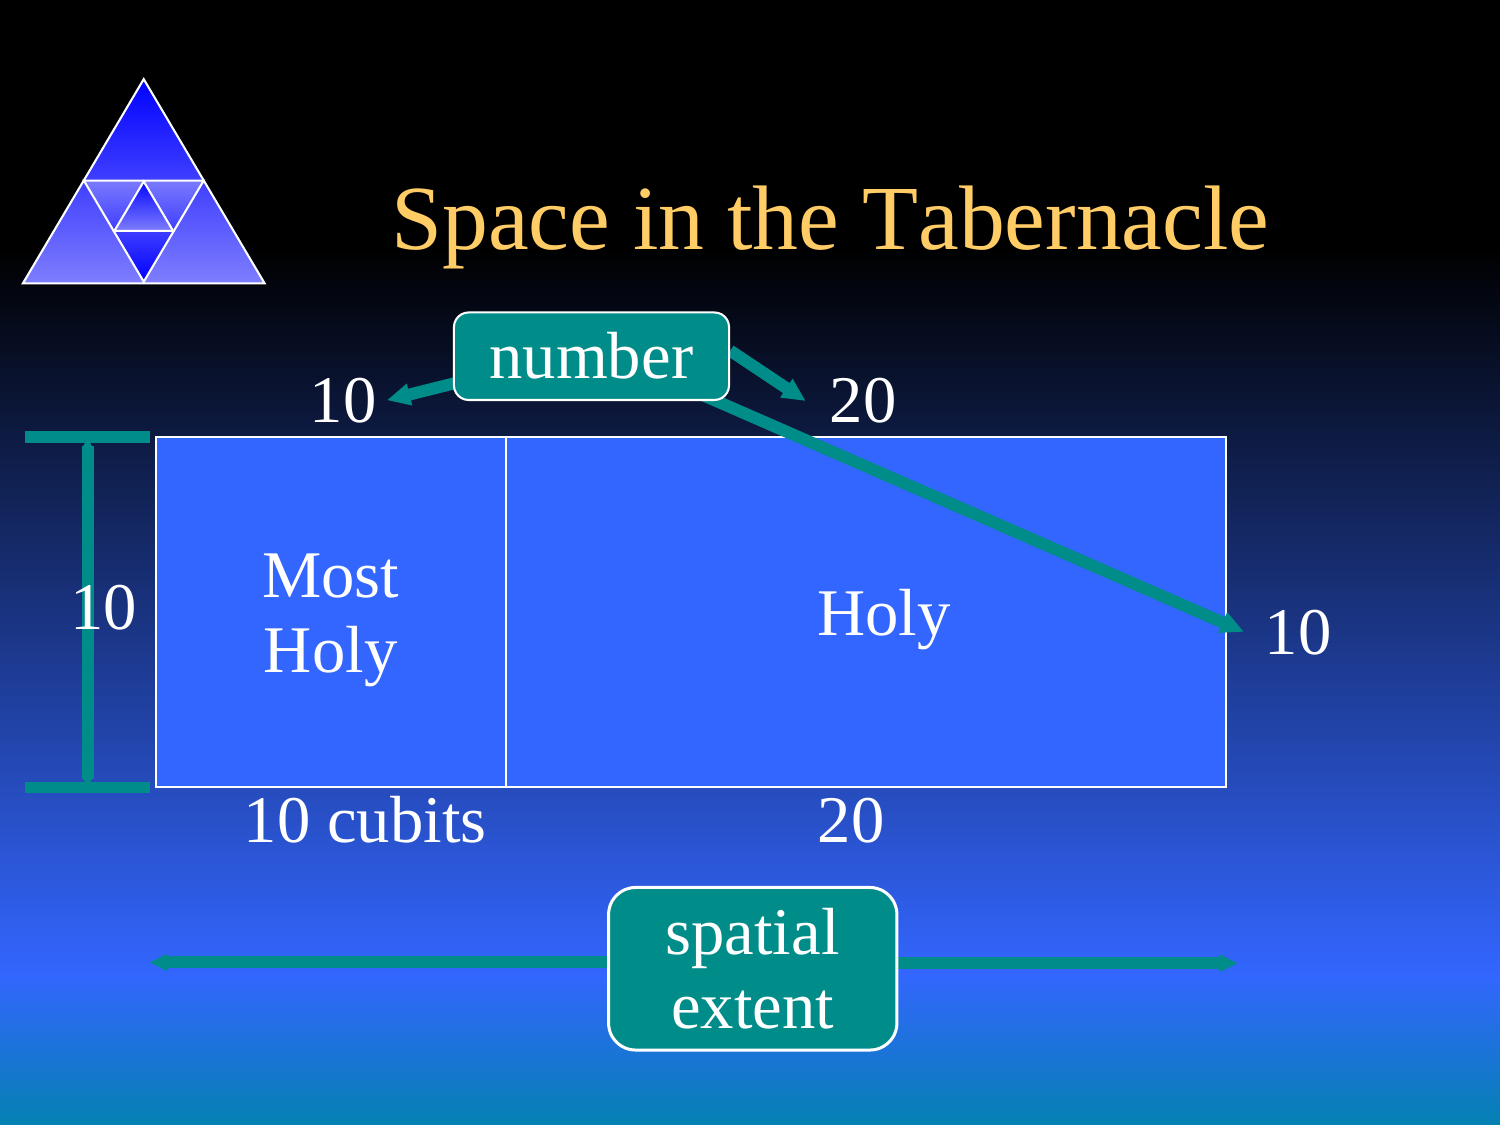

# Space in the Tabernacle
number
10
20
Holy
10
20
Most
Holy
10
10
10 cubits
spatial
extent